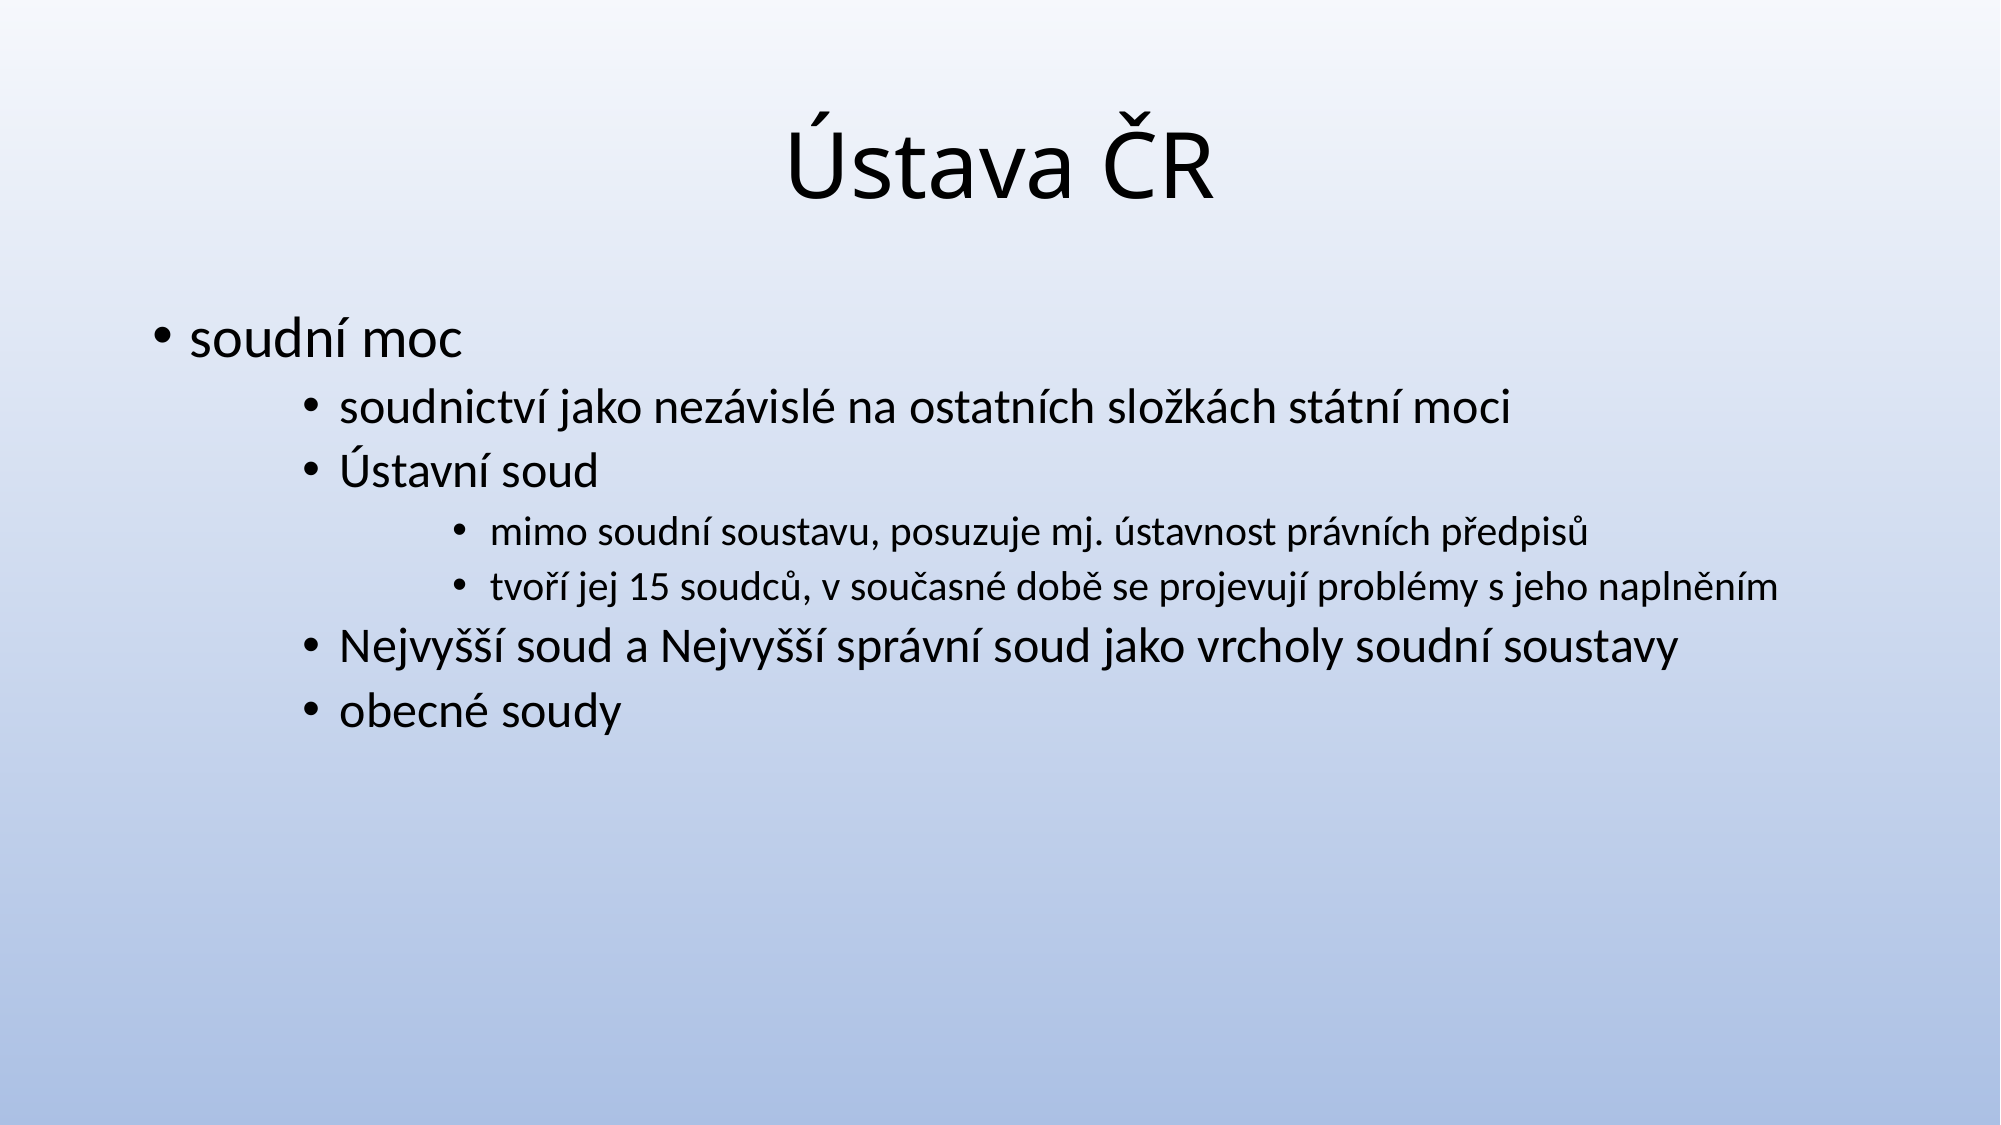

# Ústava ČR
soudní moc
soudnictví jako nezávislé na ostatních složkách státní moci
Ústavní soud
mimo soudní soustavu, posuzuje mj. ústavnost právních předpisů
tvoří jej 15 soudců, v současné době se projevují problémy s jeho naplněním
Nejvyšší soud a Nejvyšší správní soud jako vrcholy soudní soustavy
obecné soudy